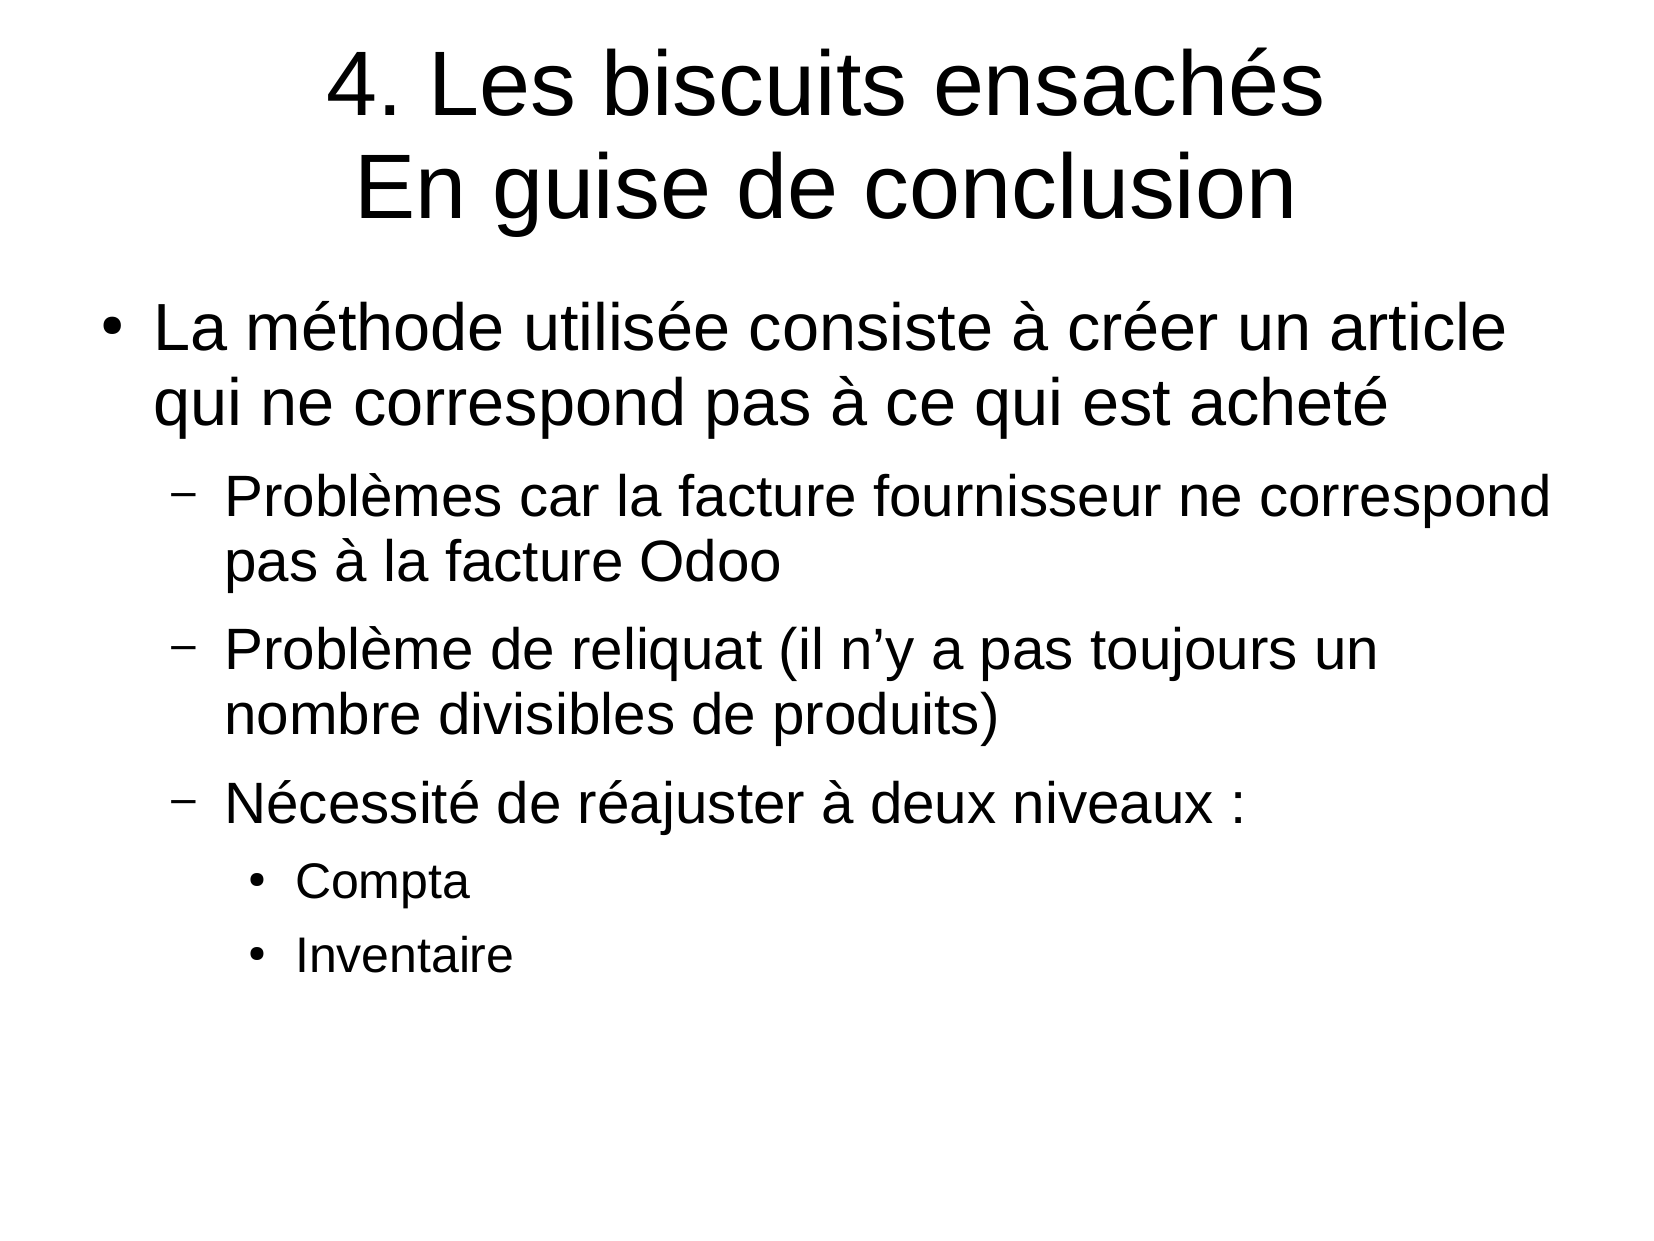

# 4. Les biscuits ensachés En guise de conclusion
La méthode utilisée consiste à créer un article qui ne correspond pas à ce qui est acheté
Problèmes car la facture fournisseur ne correspond pas à la facture Odoo
Problème de reliquat (il n’y a pas toujours un nombre divisibles de produits)
Nécessité de réajuster à deux niveaux :
Compta
Inventaire